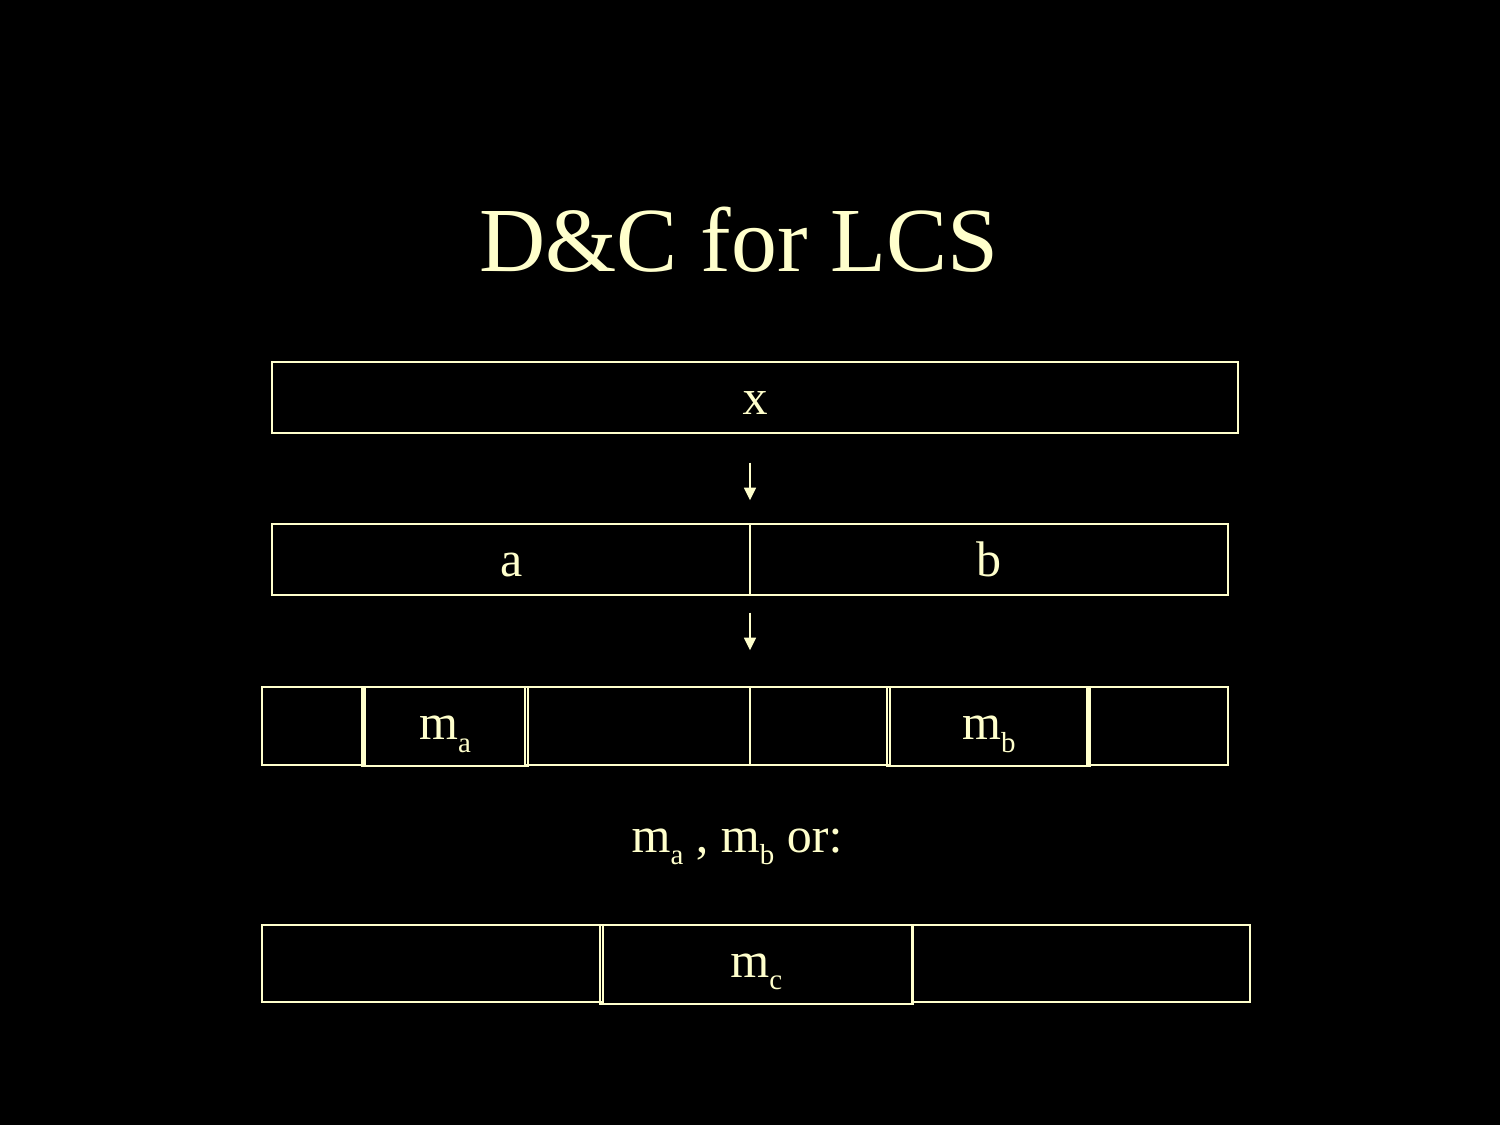

# D&C for LCS
x
a
b
ma
mb
ma , mb or:
mc